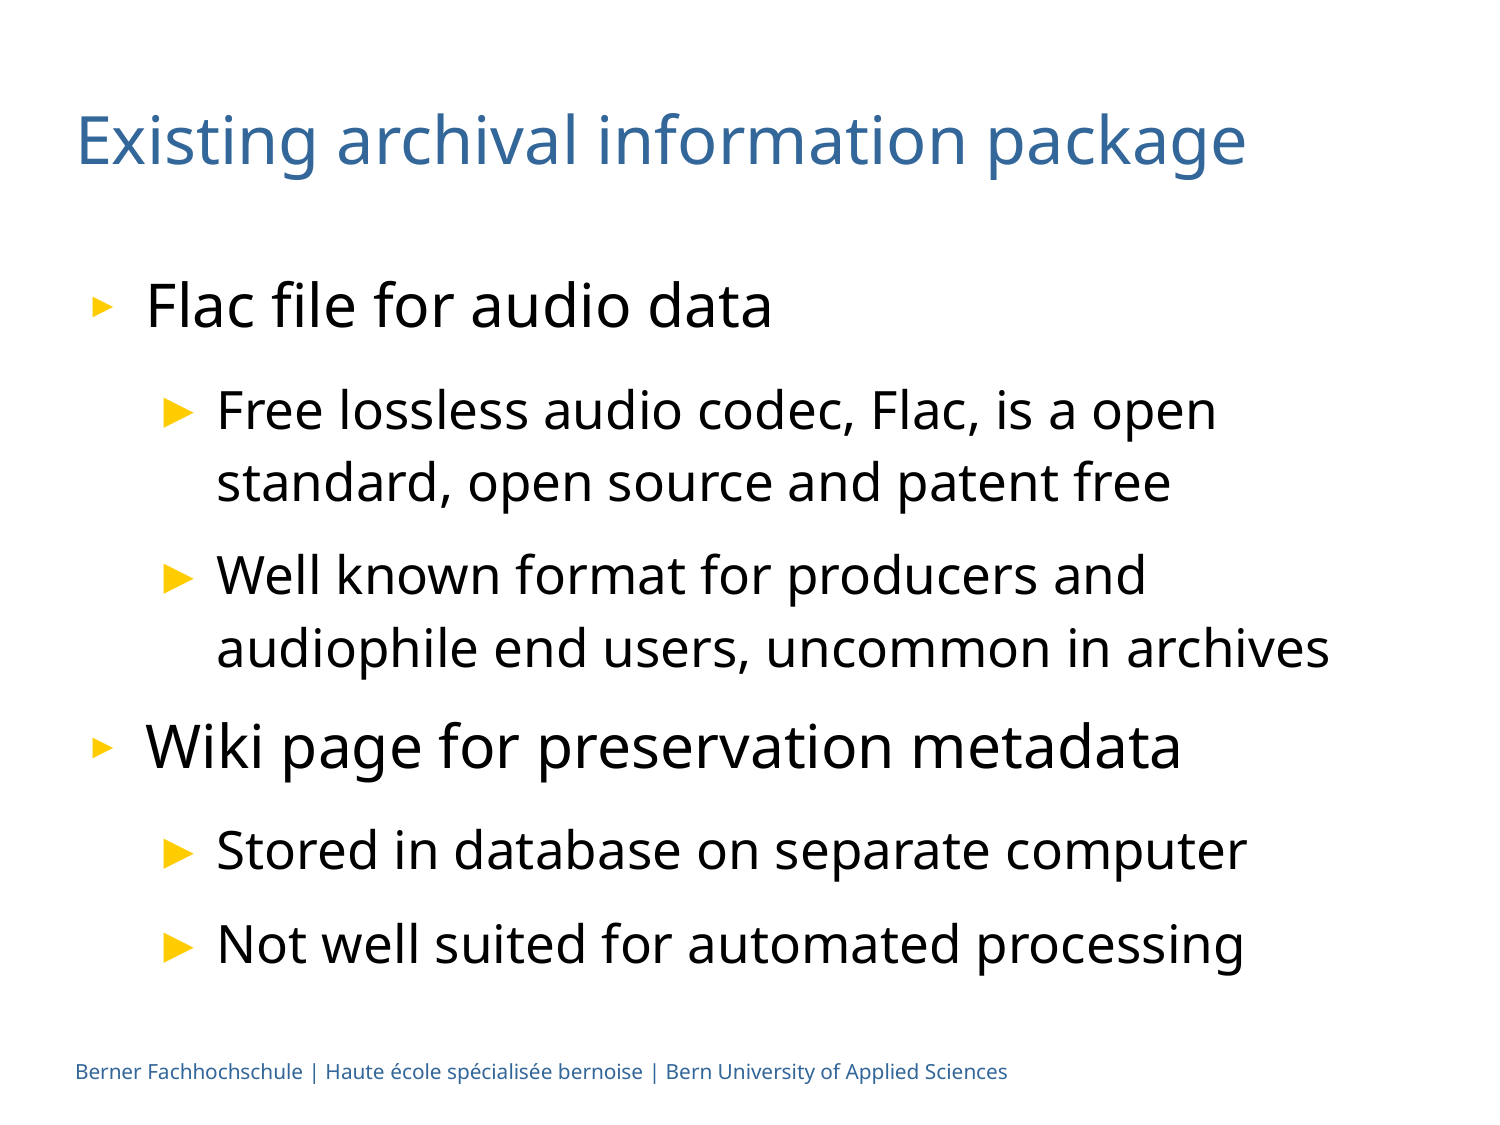

# Existing archival information package
Flac file for audio data
Free lossless audio codec, Flac, is a open standard, open source and patent free
Well known format for producers and audiophile end users, uncommon in archives
Wiki page for preservation metadata
Stored in database on separate computer
Not well suited for automated processing